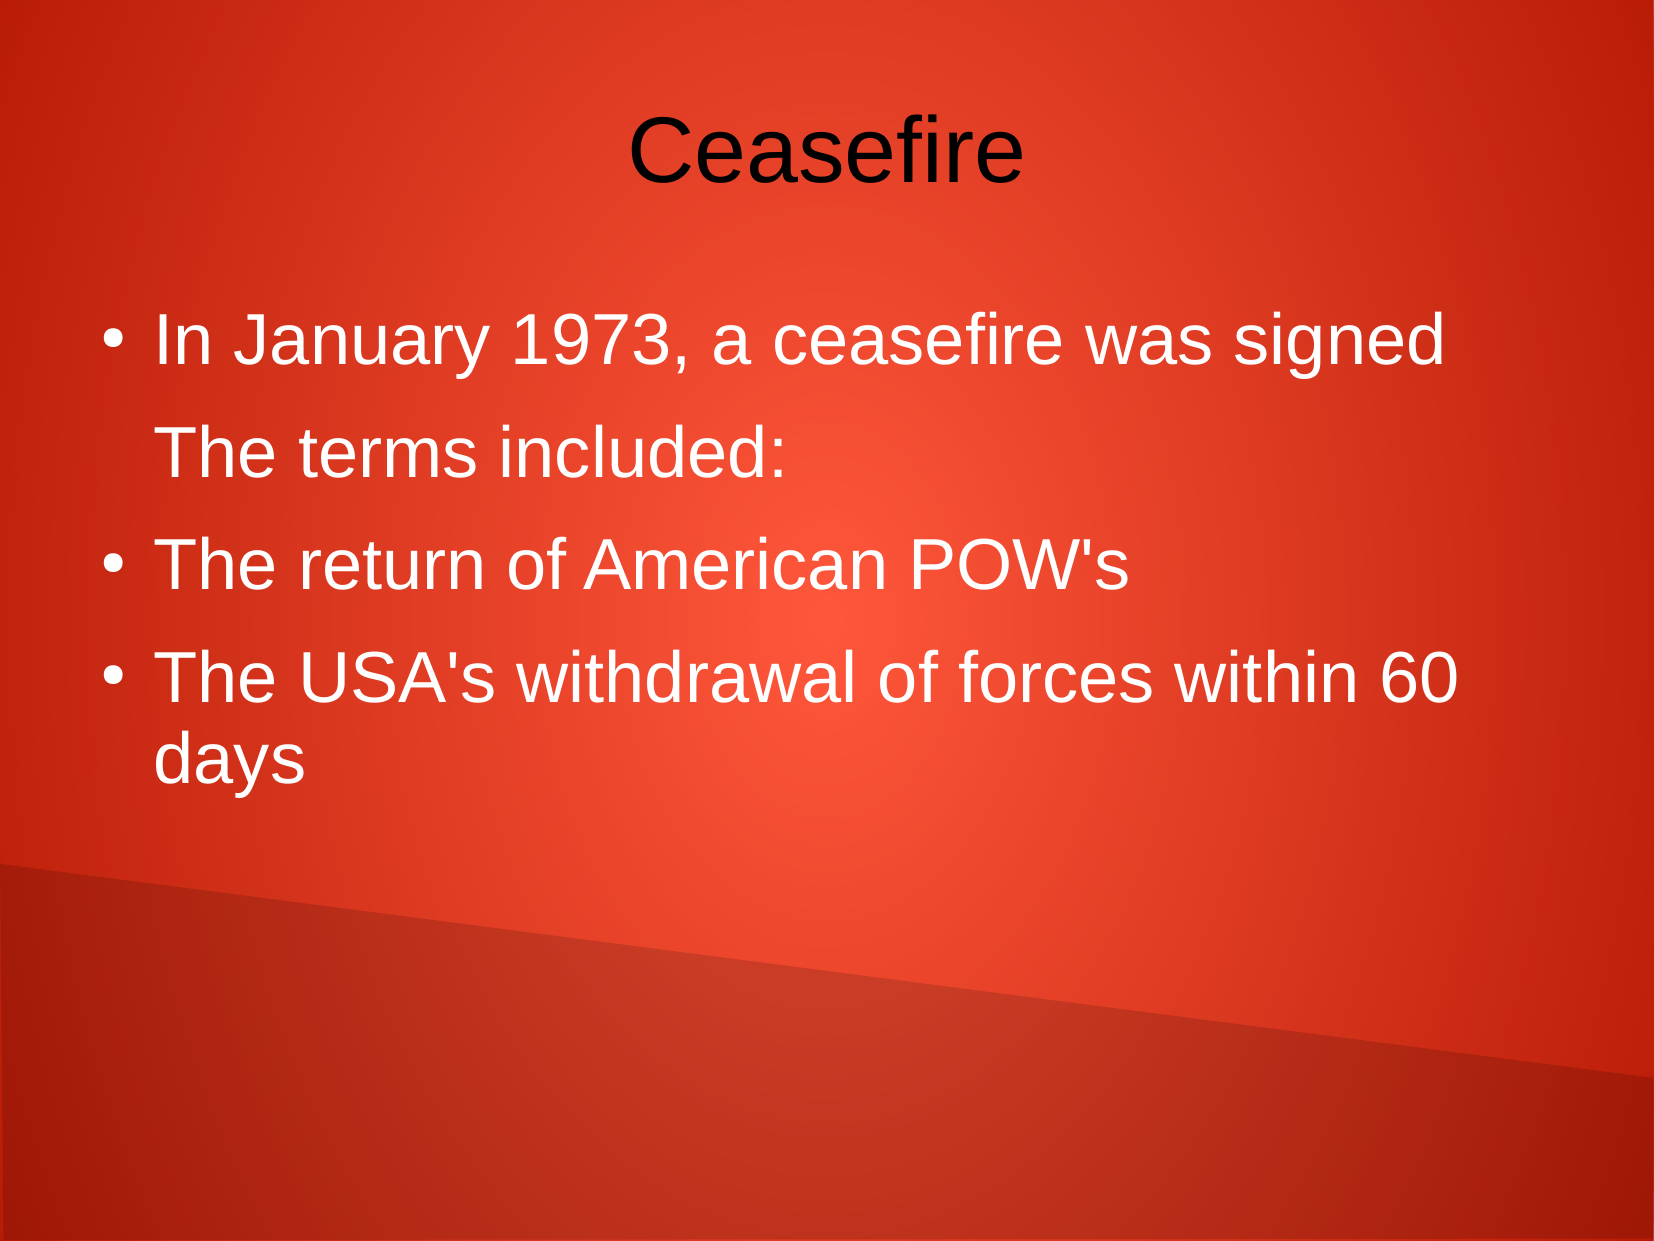

# Ceasefire
In January 1973, a ceasefire was signed
The terms included:
The return of American POW's
The USA's withdrawal of forces within 60 days